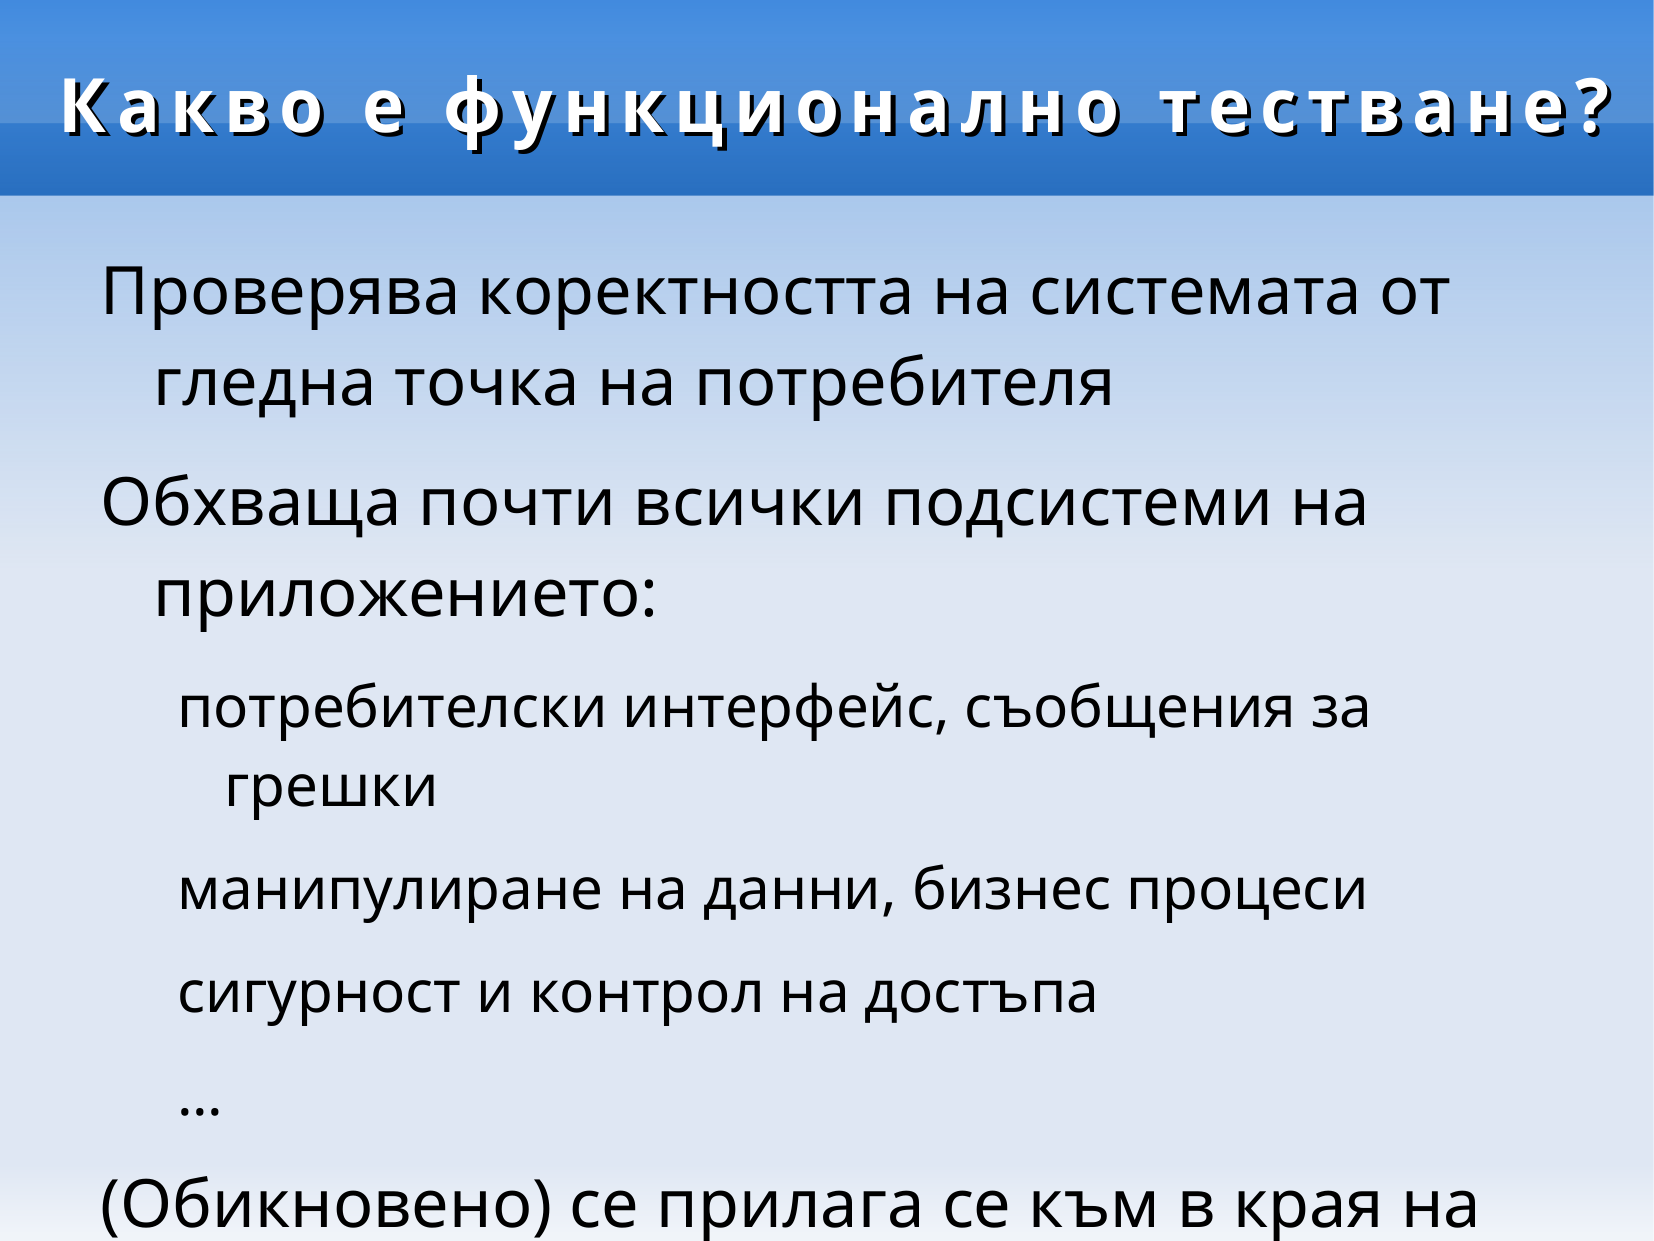

# Какво е функционално тестване?
Проверява коректността на системата от гледна точка на потребителя
Обхваща почти всички подсистеми на приложението:
потребителски интерфейс, съобщения за грешки
манипулиране на данни, бизнес процеси
сигурност и контрол на достъпа
...
(Обикновено) се прилага се към в края на процеса на разработка